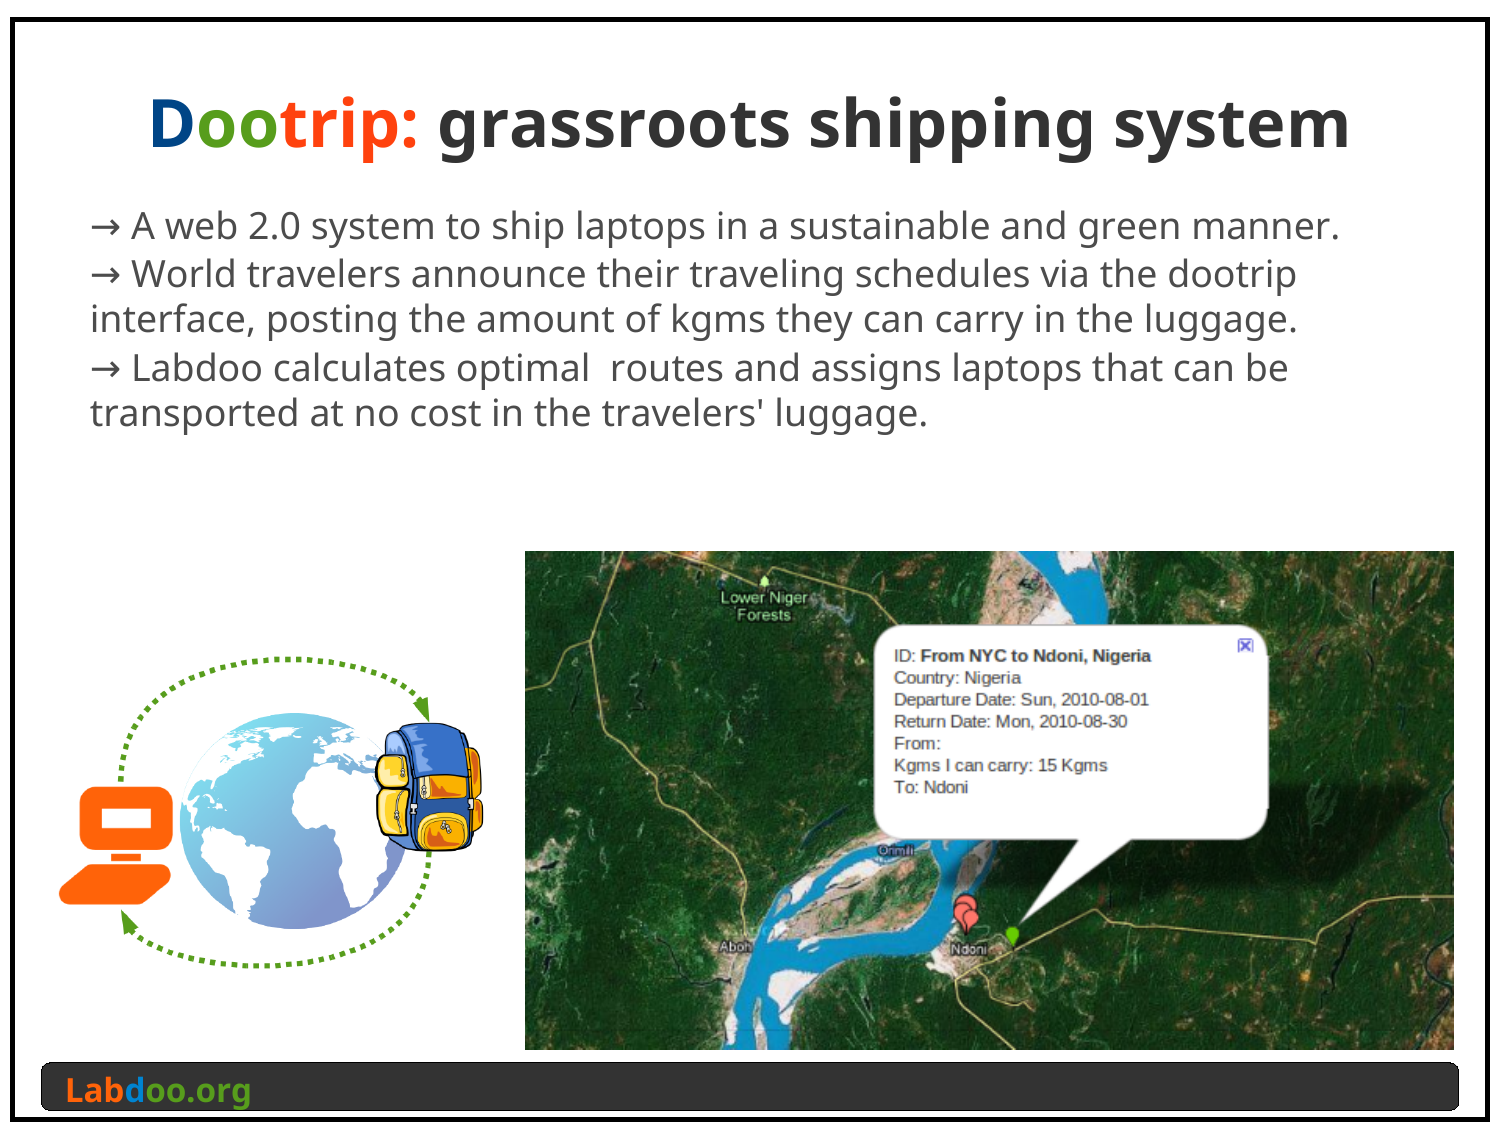

# Dootrip: grassroots shipping system
→ A web 2.0 system to ship laptops in a sustainable and green manner.
→ World travelers announce their traveling schedules via the dootrip interface, posting the amount of kgms they can carry in the luggage.
→ Labdoo calculates optimal routes and assigns laptops that can be transported at no cost in the travelers' luggage.